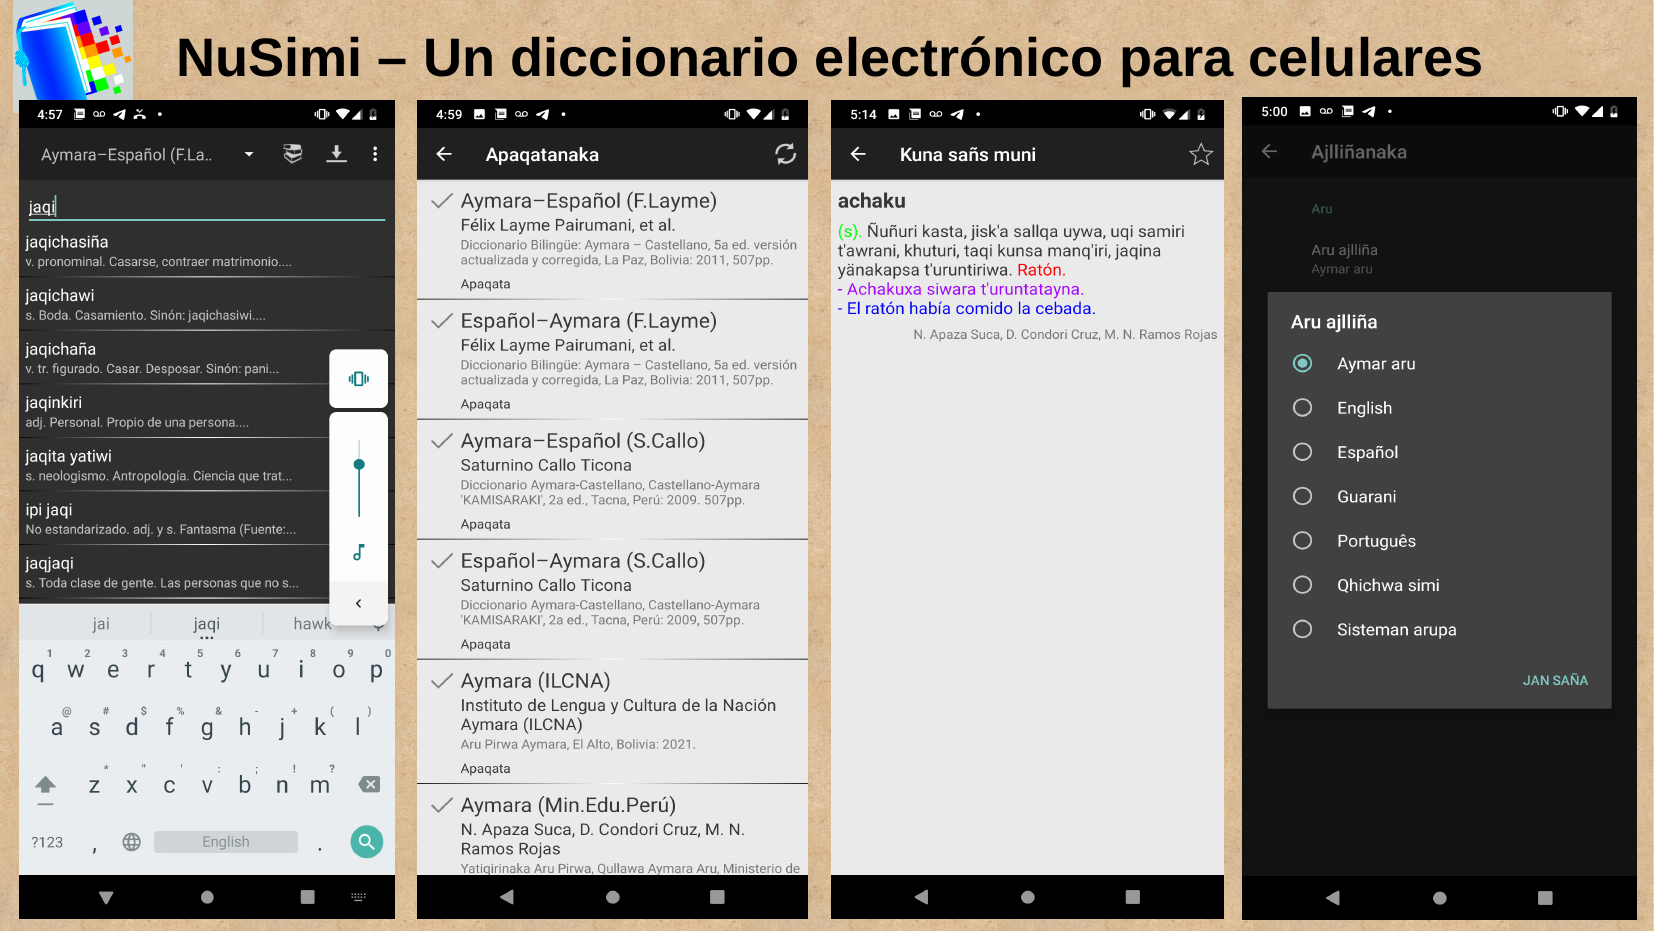

# NuSimi – Un diccionario electrónico para celulares